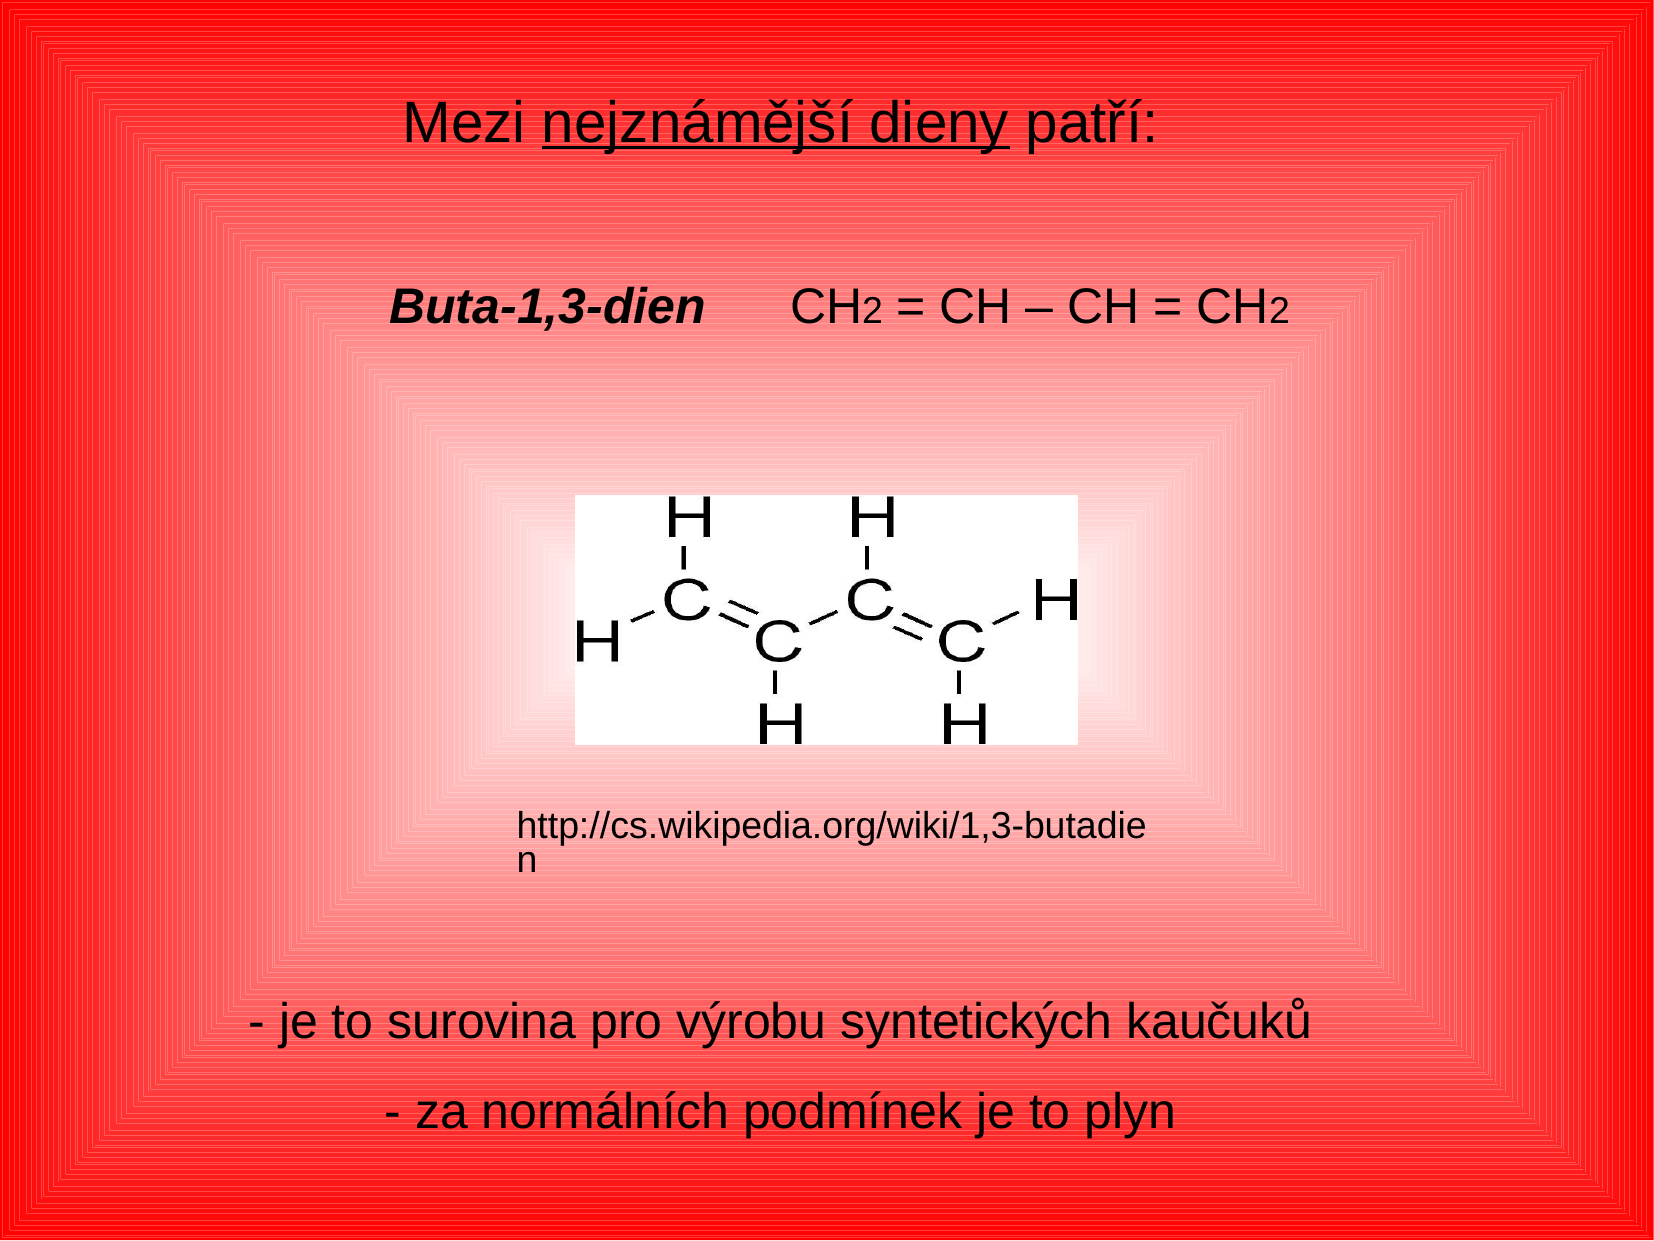

# Mezi nejznámější dieny patří:
 Buta-1,3-dien CH2 = CH – CH = CH2
- je to surovina pro výrobu syntetických kaučuků
- za normálních podmínek je to plyn
http://cs.wikipedia.org/wiki/1,3-butadien